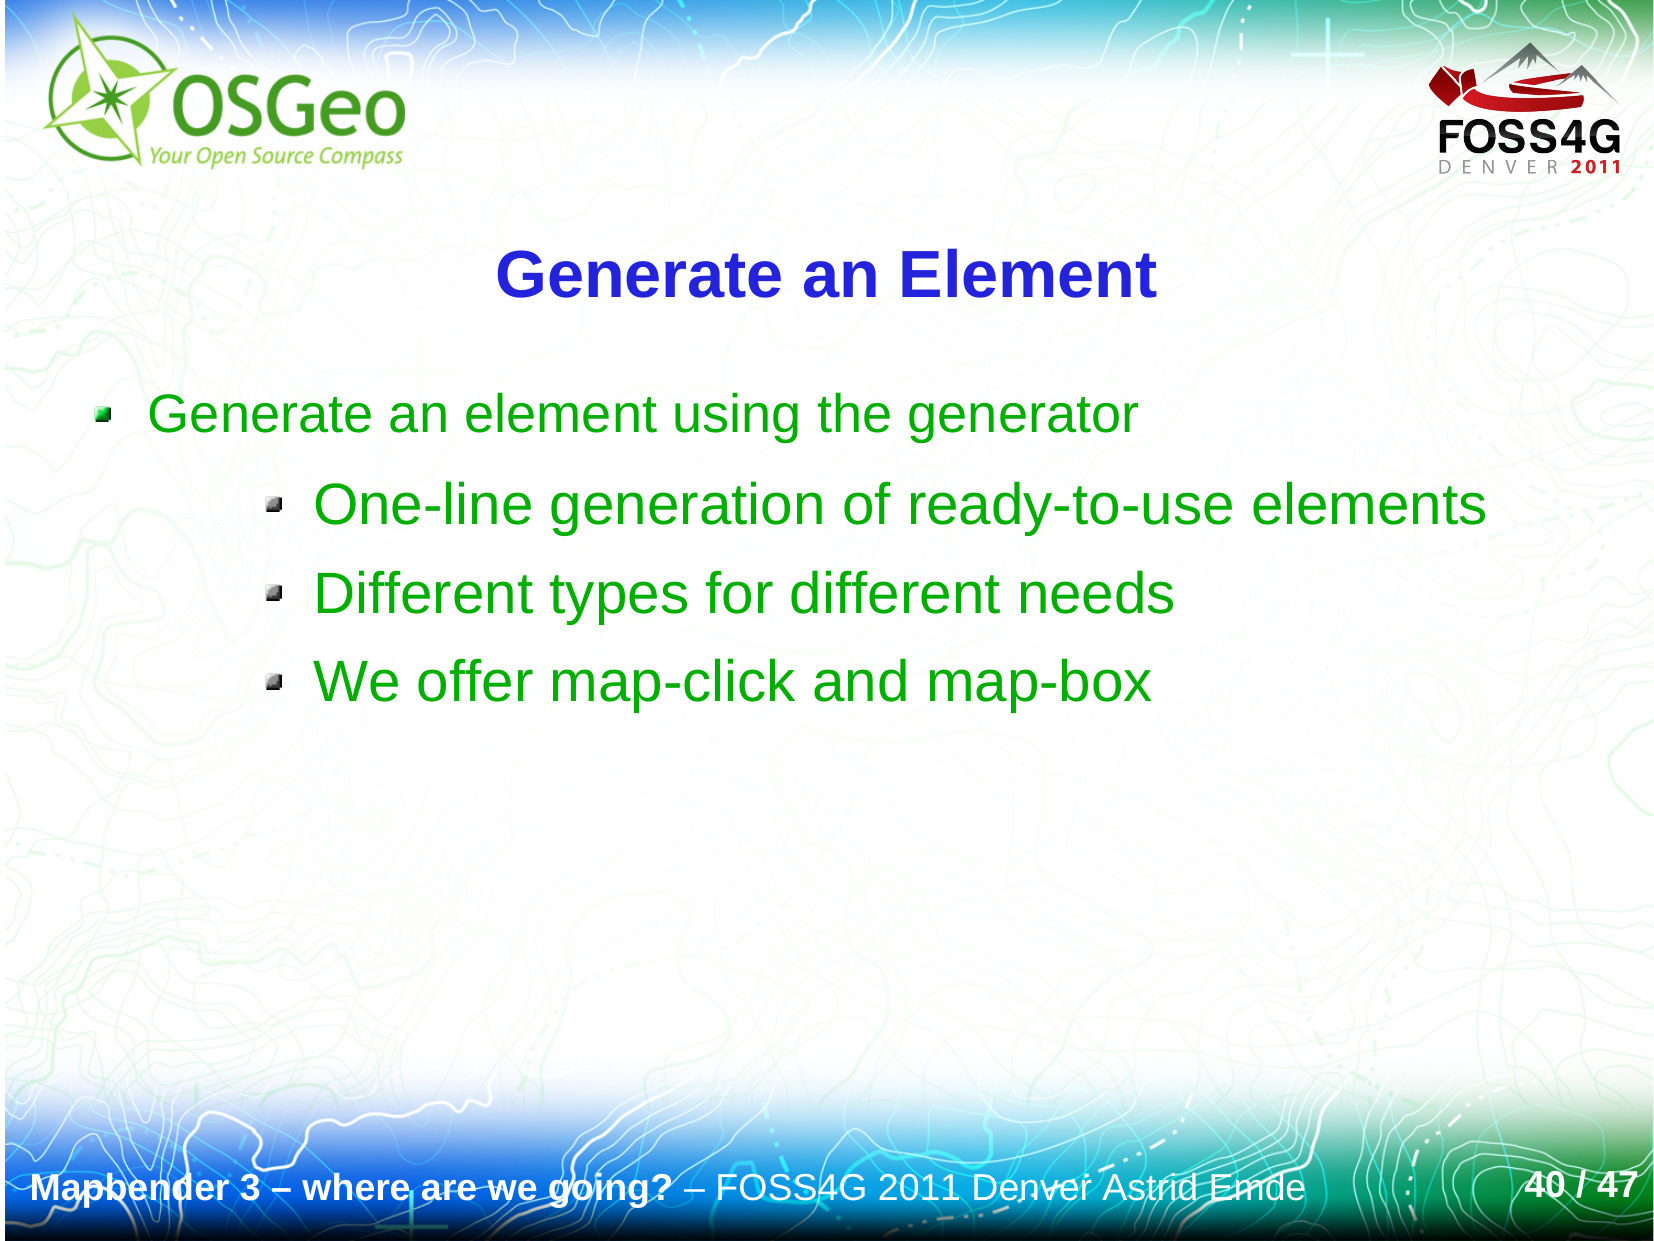

# Generate an Element
Generate an element using the generator
One-line generation of ready-to-use elements
Different types for different needs
We offer map-click and map-box